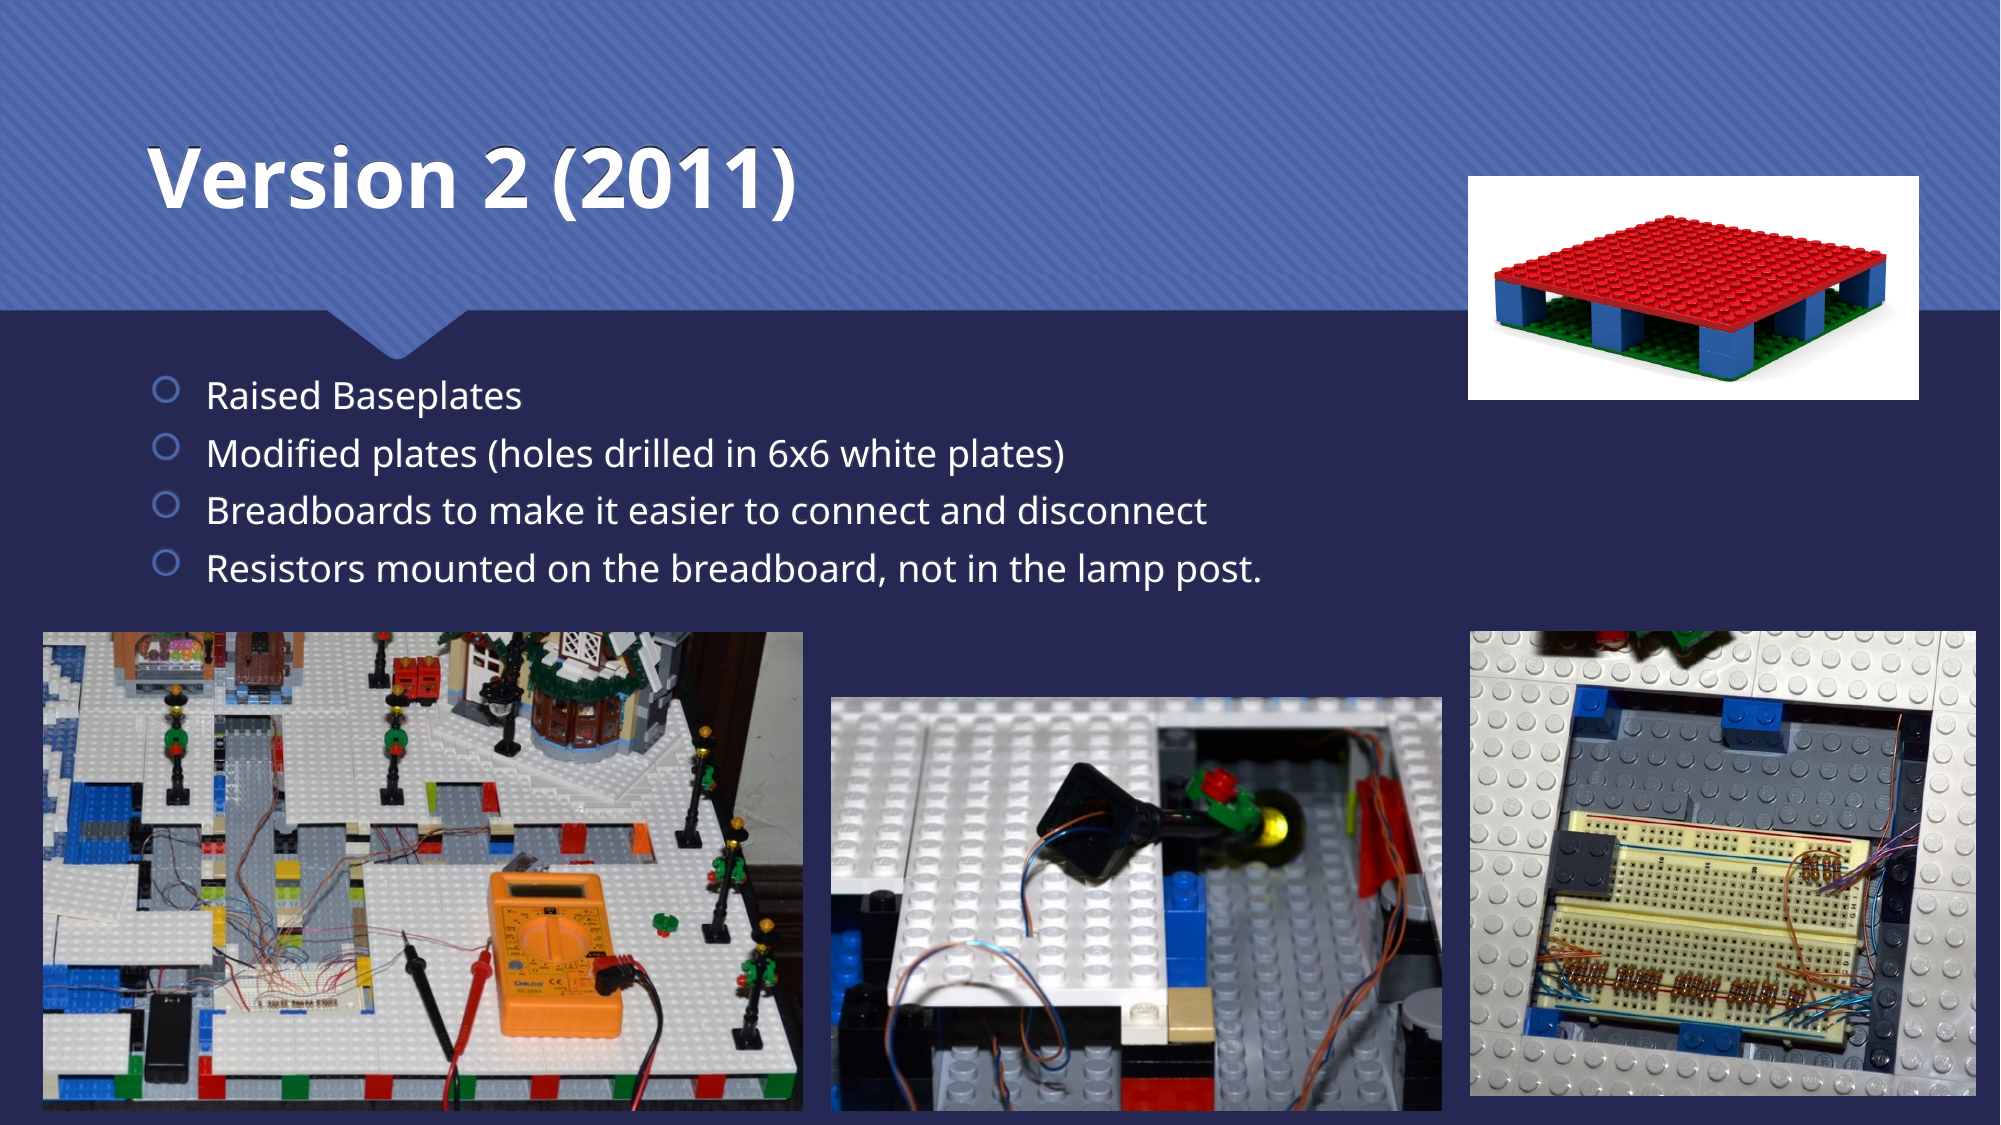

# Version 2 (2011)
Raised Baseplates
Modified plates (holes drilled in 6x6 white plates)
Breadboards to make it easier to connect and disconnect
Resistors mounted on the breadboard, not in the lamp post.